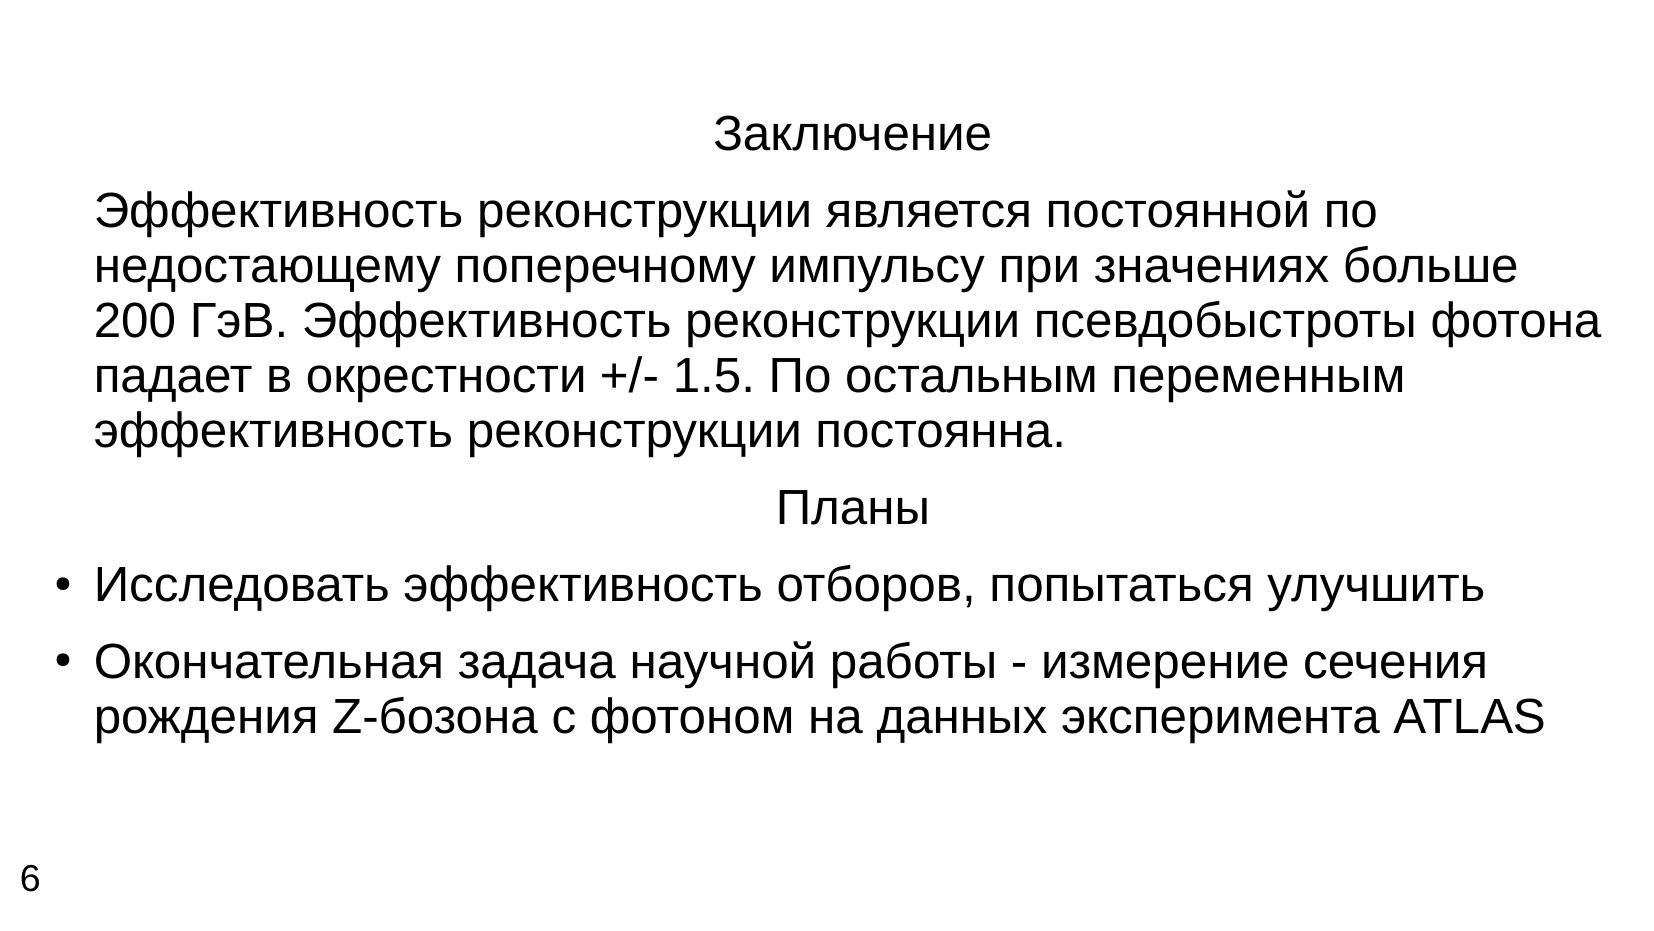

#
Заключение
Эффективность реконструкции является постоянной по недостающему поперечному импульсу при значениях больше 200 ГэВ. Эффективность реконструкции псевдобыстроты фотона падает в окрестности +/- 1.5. По остальным переменным эффективность реконструкции постоянна.
Планы
Исследовать эффективность отборов, попытаться улучшить
Окончательная задача научной работы - измерение сечения рождения Z-бозона с фотоном на данных эксперимента ATLAS